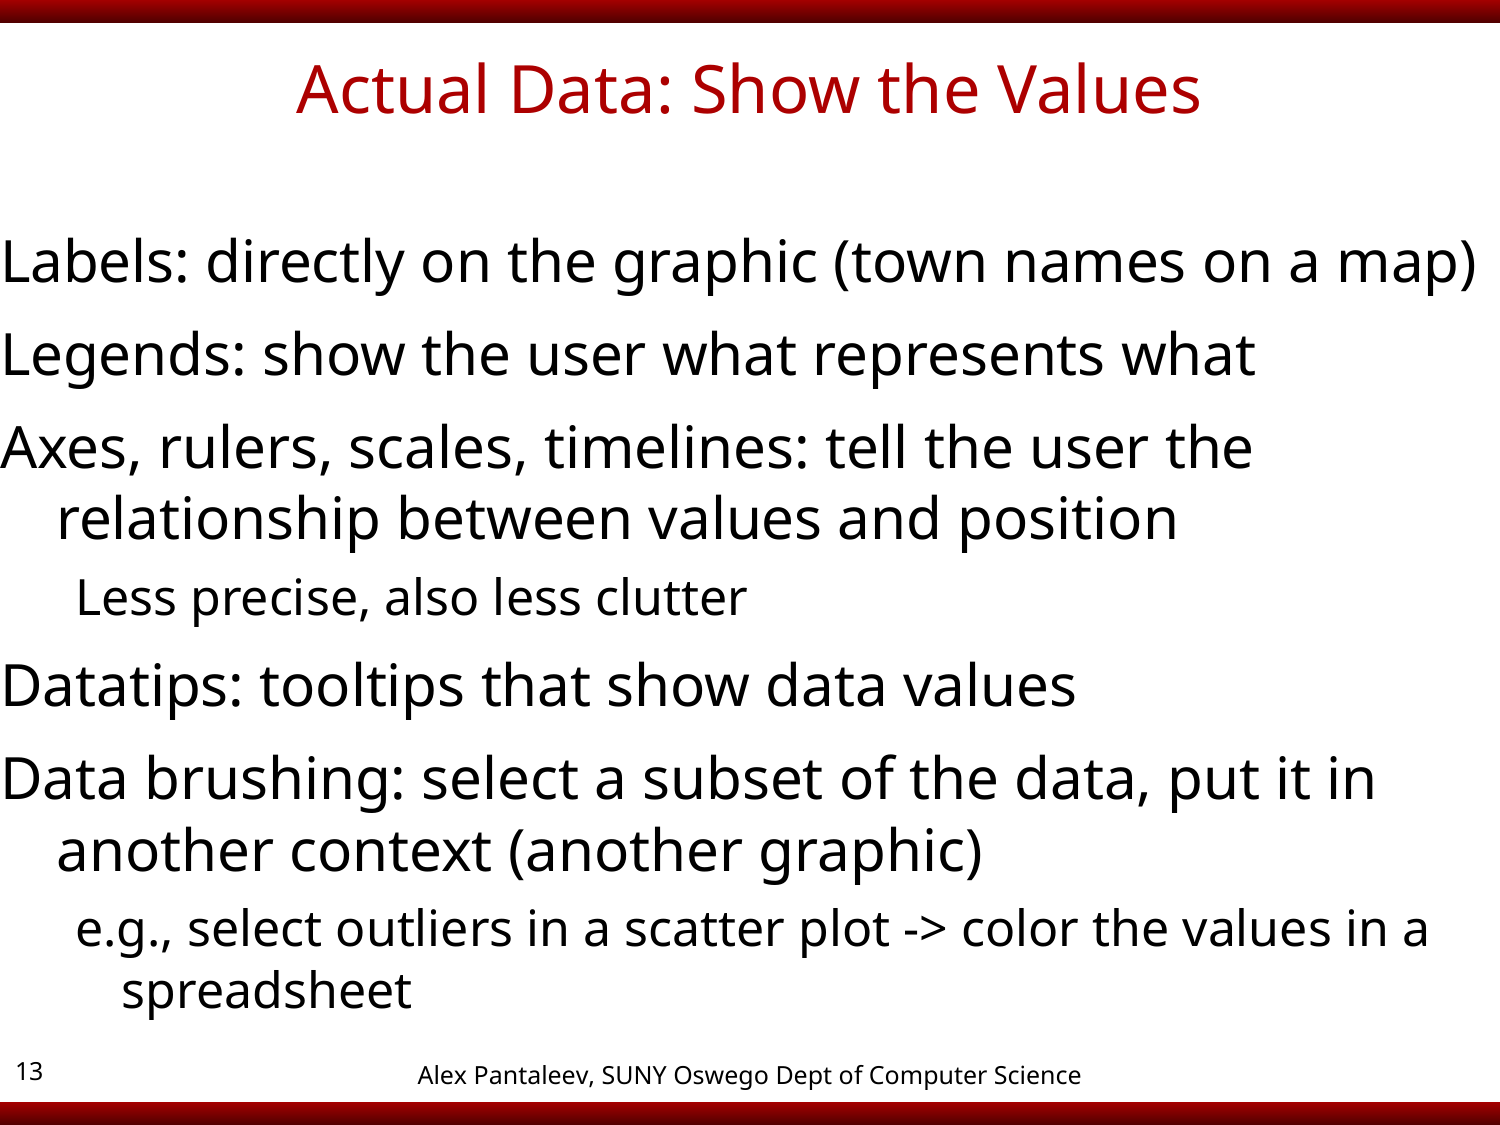

# Actual Data: Show the Values
Labels: directly on the graphic (town names on a map)
Legends: show the user what represents what
Axes, rulers, scales, timelines: tell the user the relationship between values and position
Less precise, also less clutter
Datatips: tooltips that show data values
Data brushing: select a subset of the data, put it in another context (another graphic)
e.g., select outliers in a scatter plot -> color the values in a spreadsheet
13